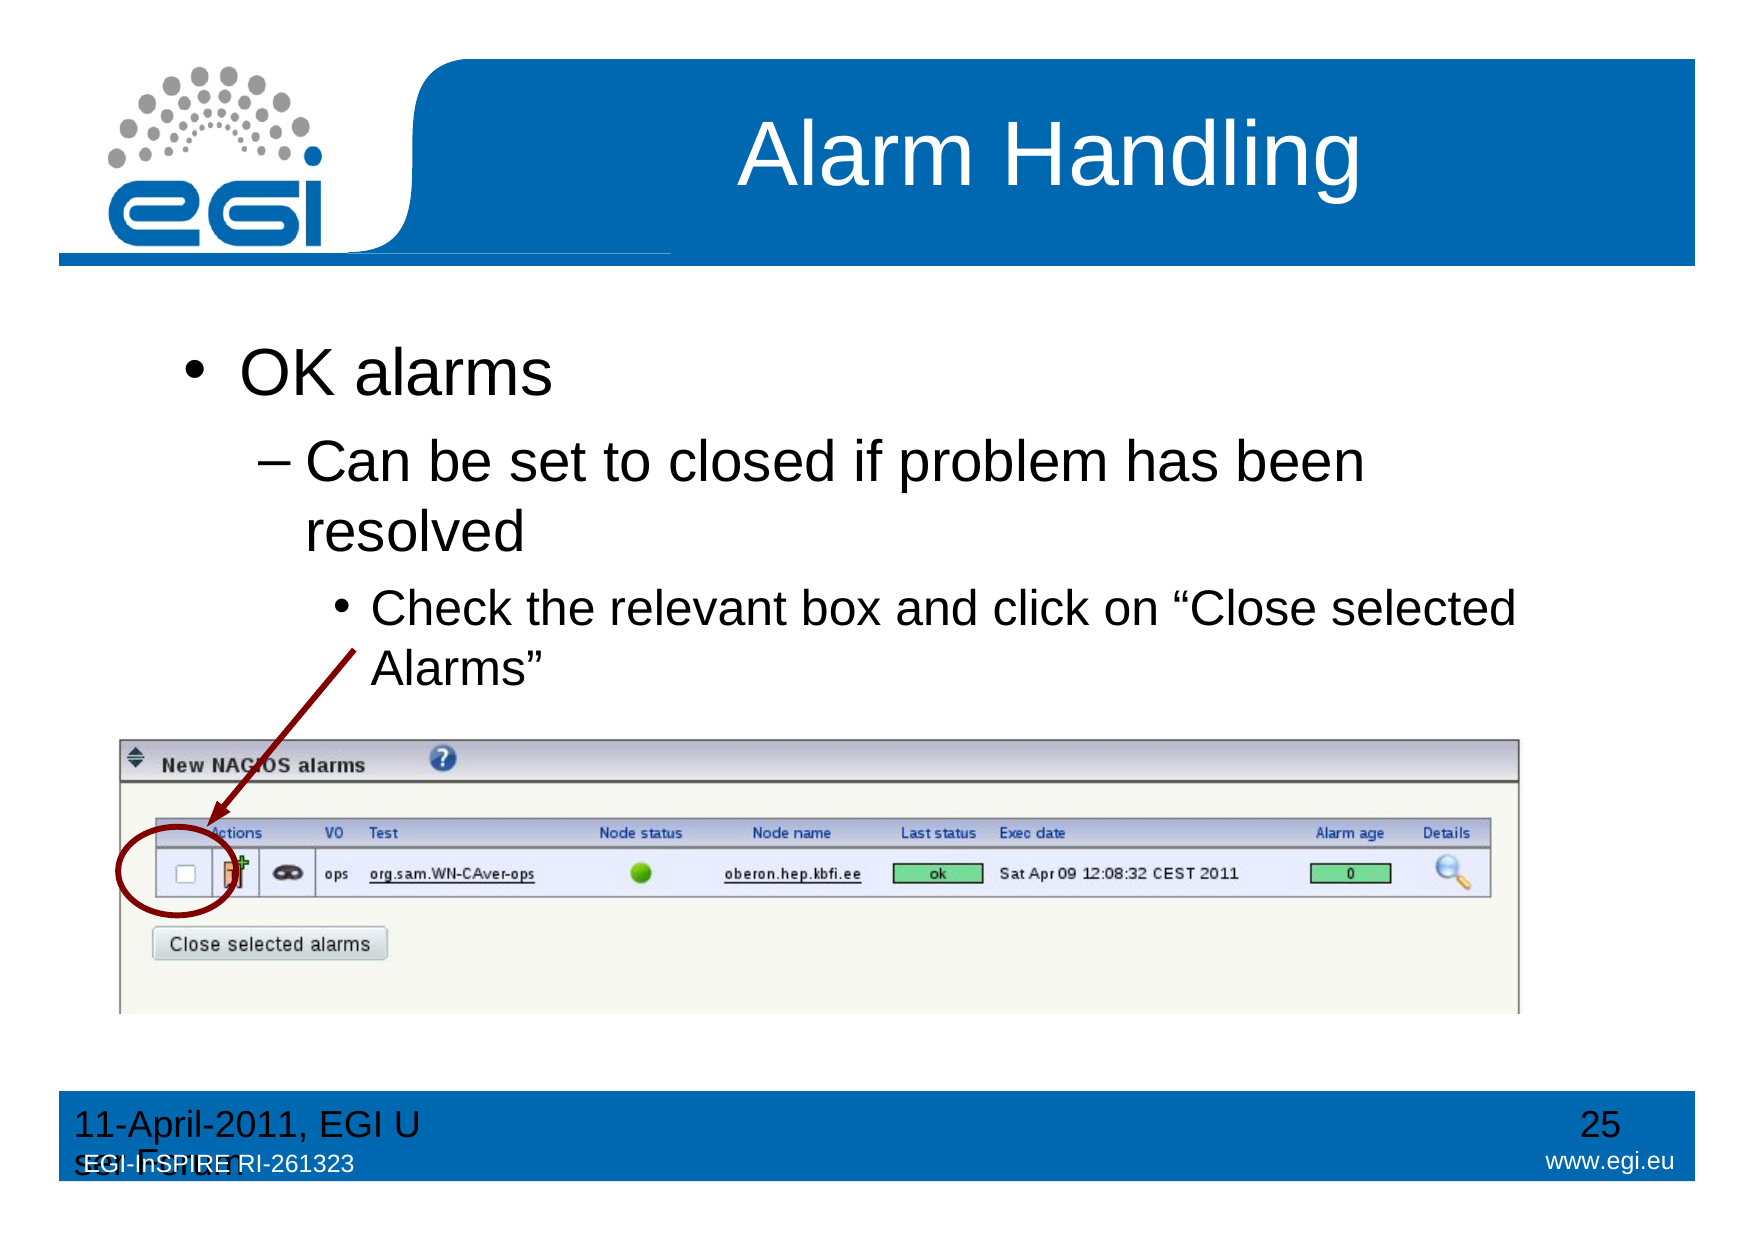

# Alarm Handling
OK alarms
Can be set to closed if problem has been resolved
Check the relevant box and click on “Close selected Alarms”
11-April-2011, EGI User Forum
25
Training Guide